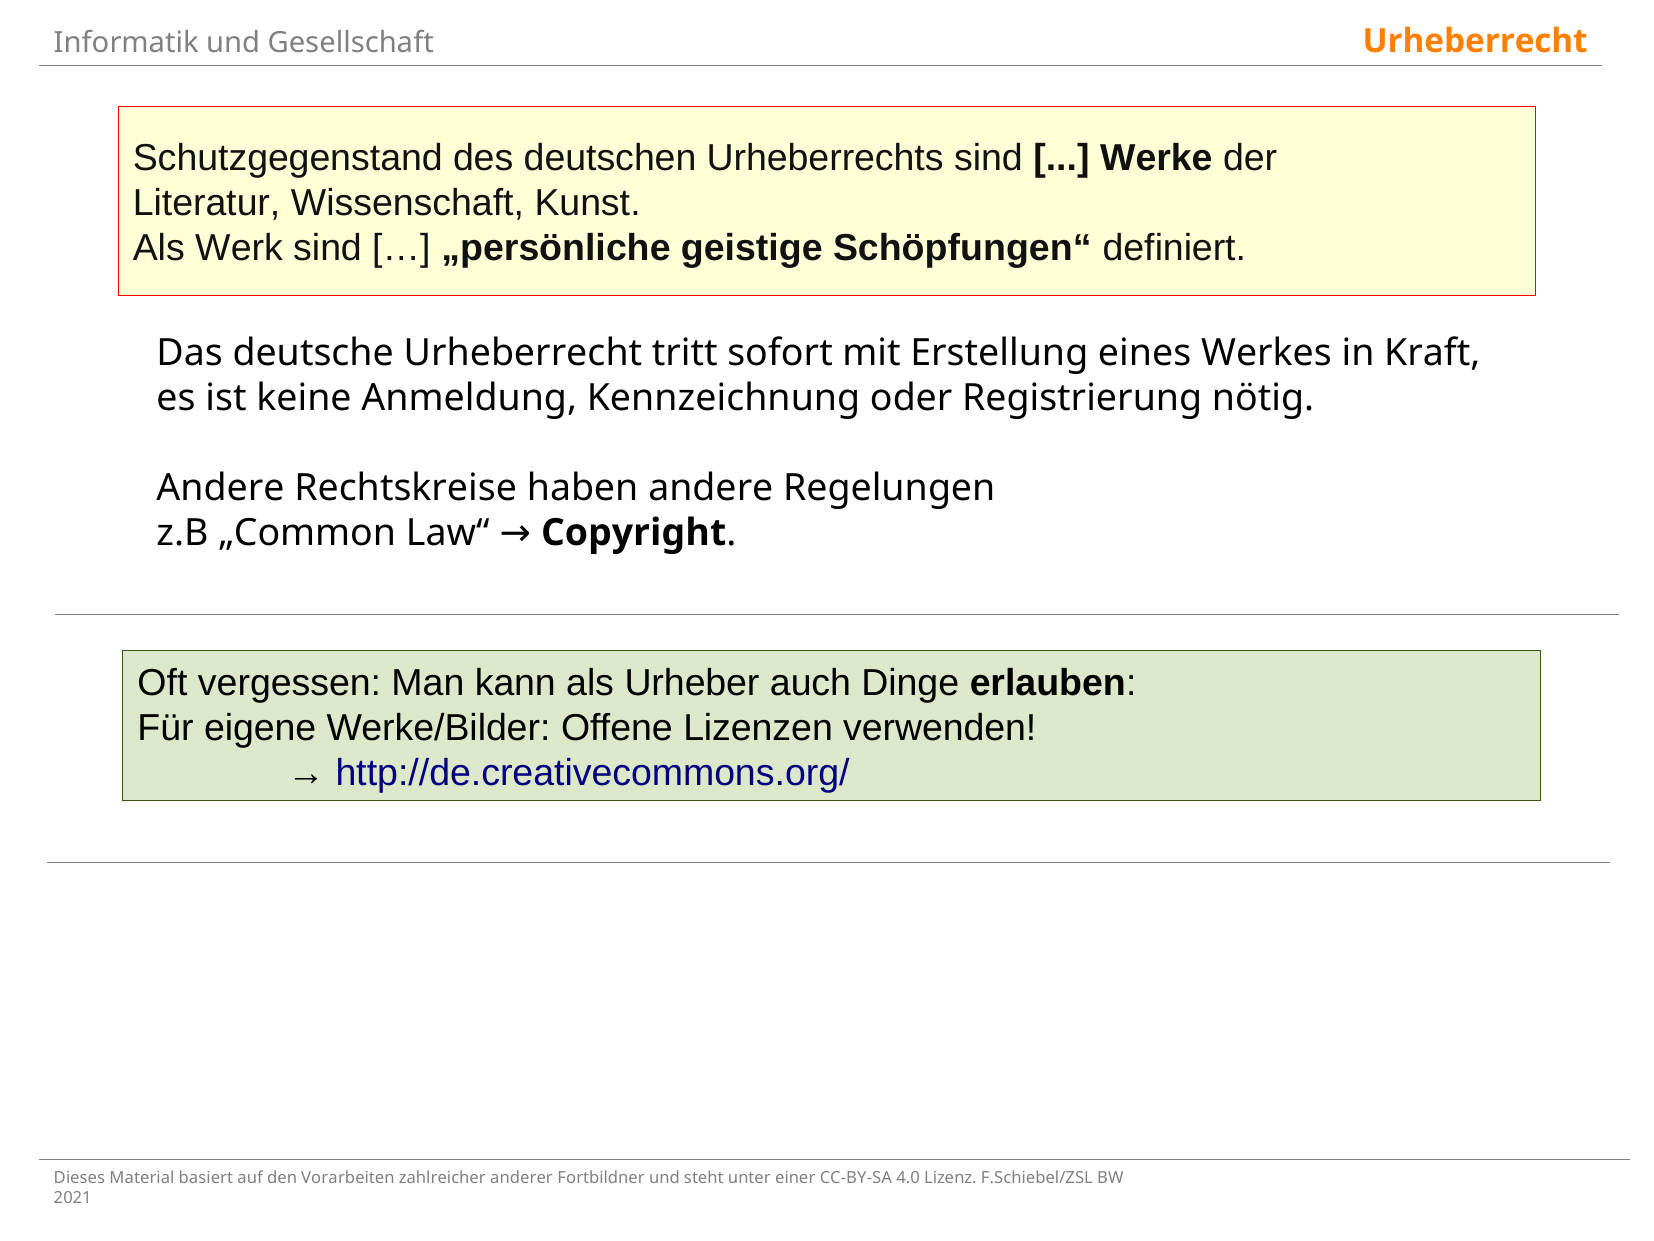

Urheberrecht
Informatik und Gesellschaft
Schutzgegenstand des deutschen Urheberrechts sind [...] Werke der
Literatur, Wissenschaft, Kunst.
Als Werk sind […] „persönliche geistige Schöpfungen“ definiert.
Das deutsche Urheberrecht tritt sofort mit Erstellung eines Werkes in Kraft, es ist keine Anmeldung, Kennzeichnung oder Registrierung nötig.
Andere Rechtskreise haben andere Regelungen
z.B „Common Law“ → Copyright.
Oft vergessen: Man kann als Urheber auch Dinge erlauben:
Für eigene Werke/Bilder: Offene Lizenzen verwenden!
	→ http://de.creativecommons.org/